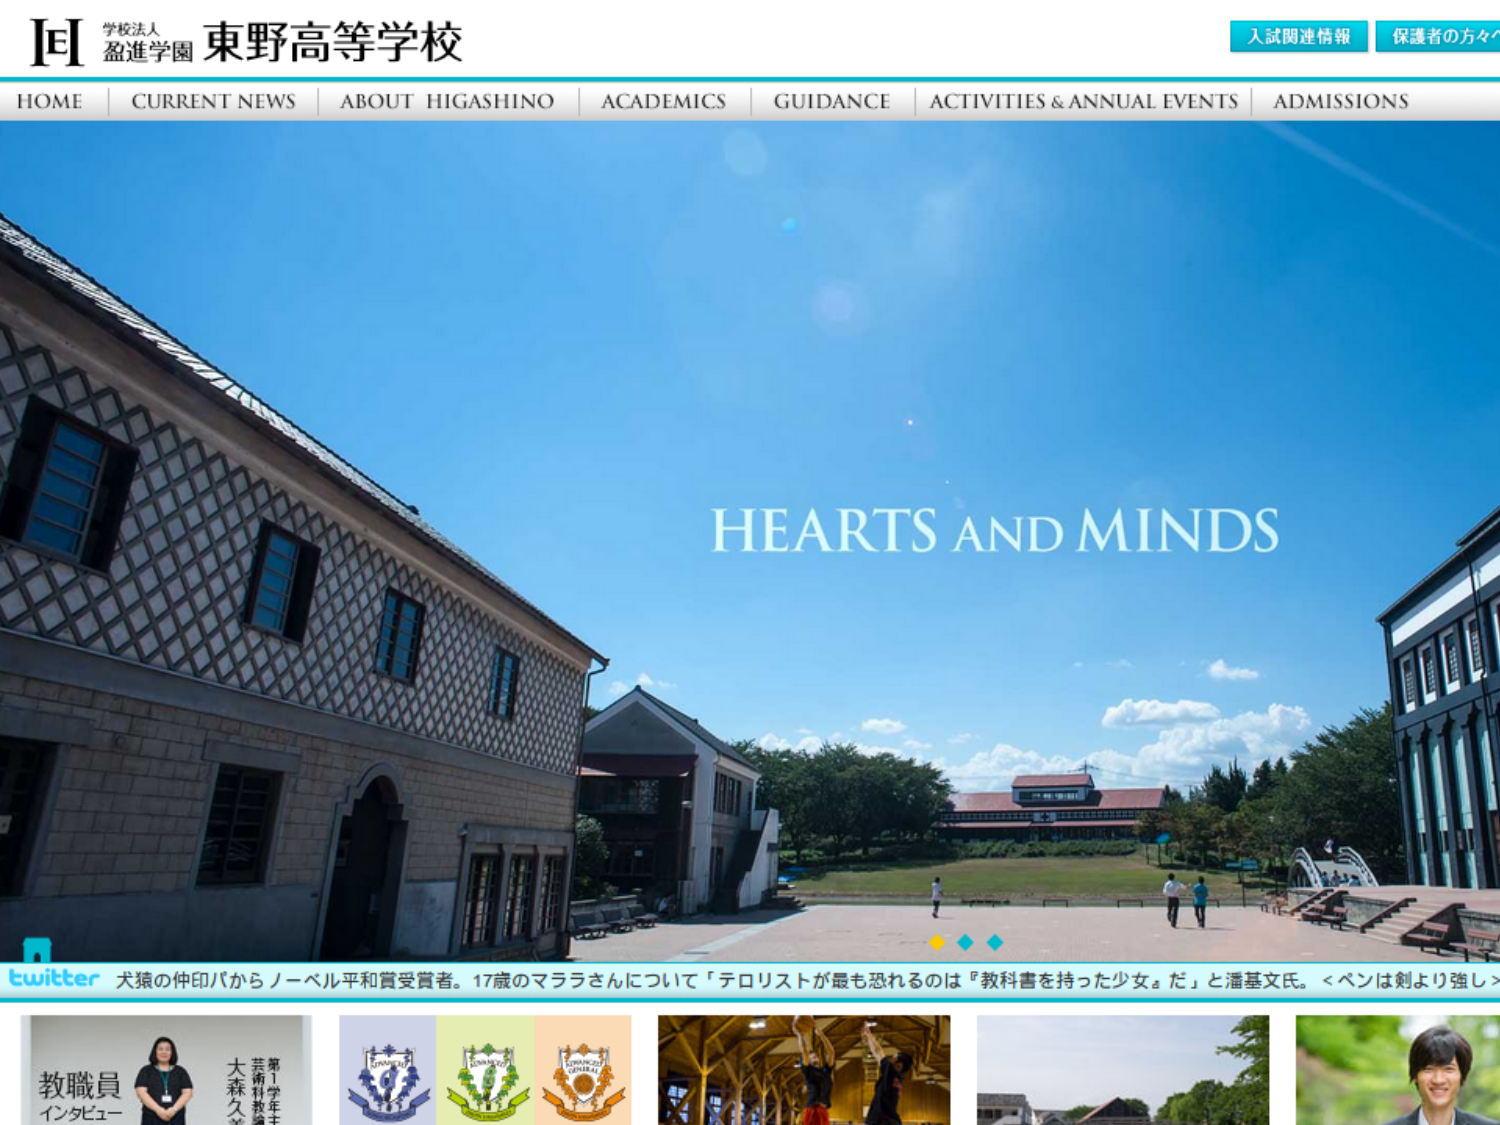

# The Eishin Higashino high school campus by Christopher Alexander opened in 1985
An Invitation to Service Systems Thinking
October 2014
12